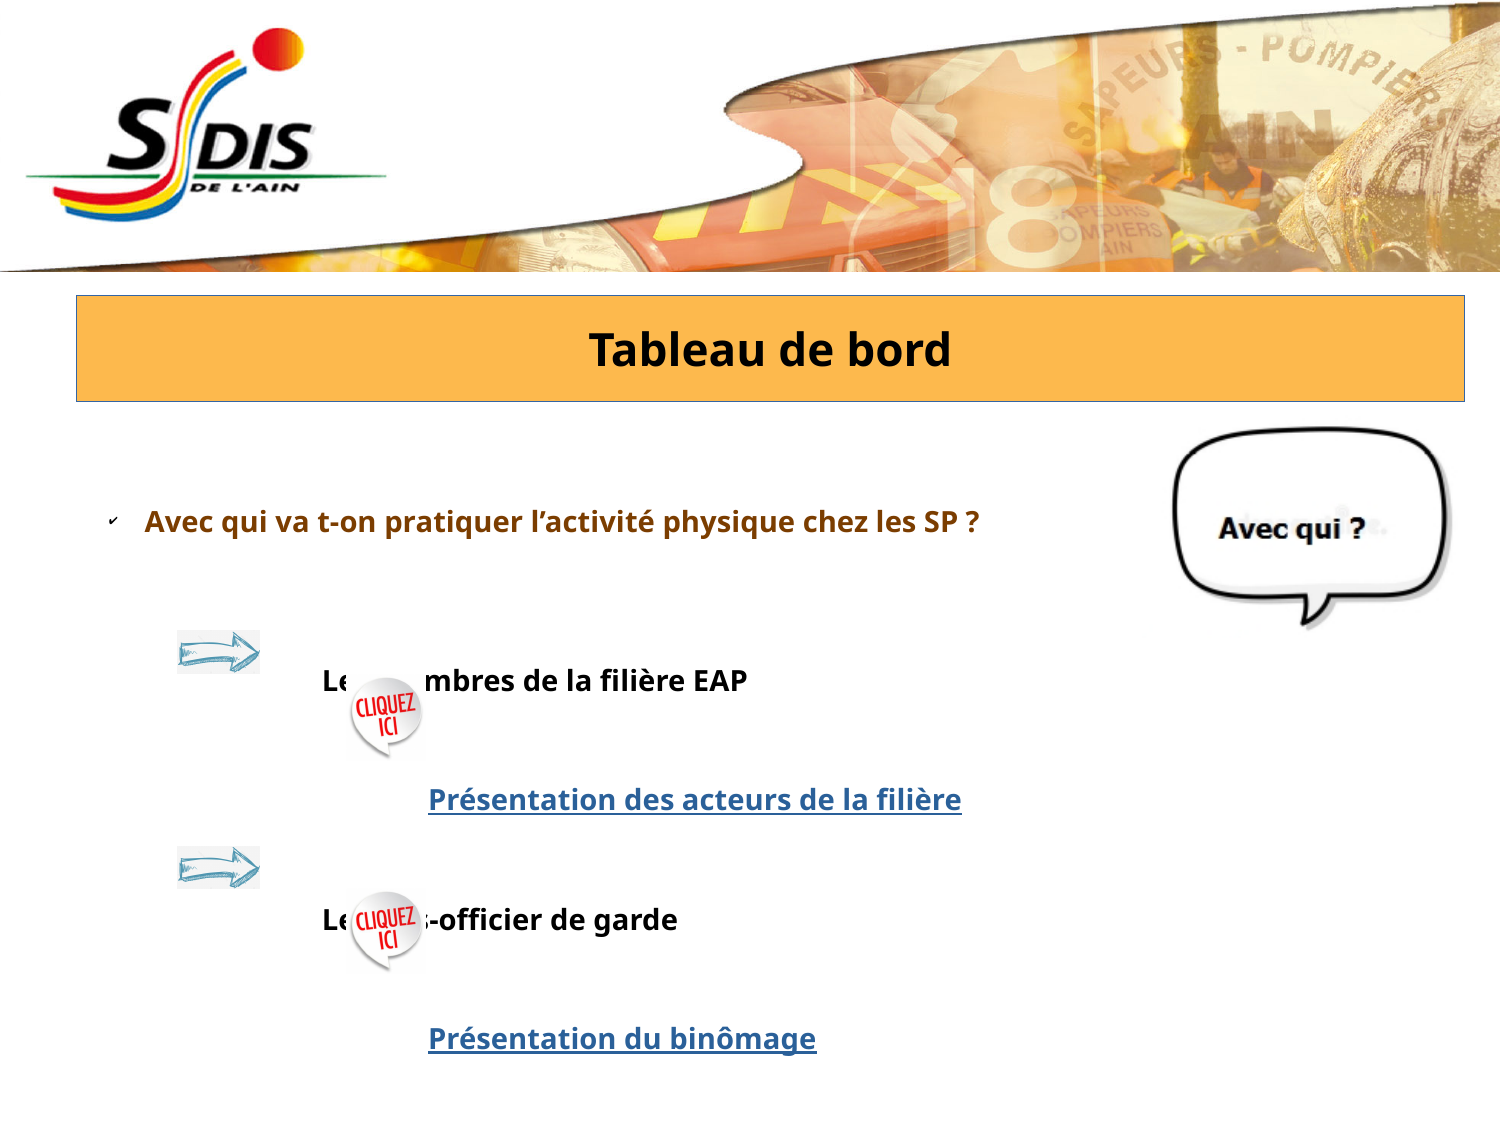

Tableau de bord
Avec qui va t-on pratiquer l’activité physique chez les SP ?
Les membres de la filière EAP
Présentation des acteurs de la filière
Le sous-officier de garde
Présentation du binômage